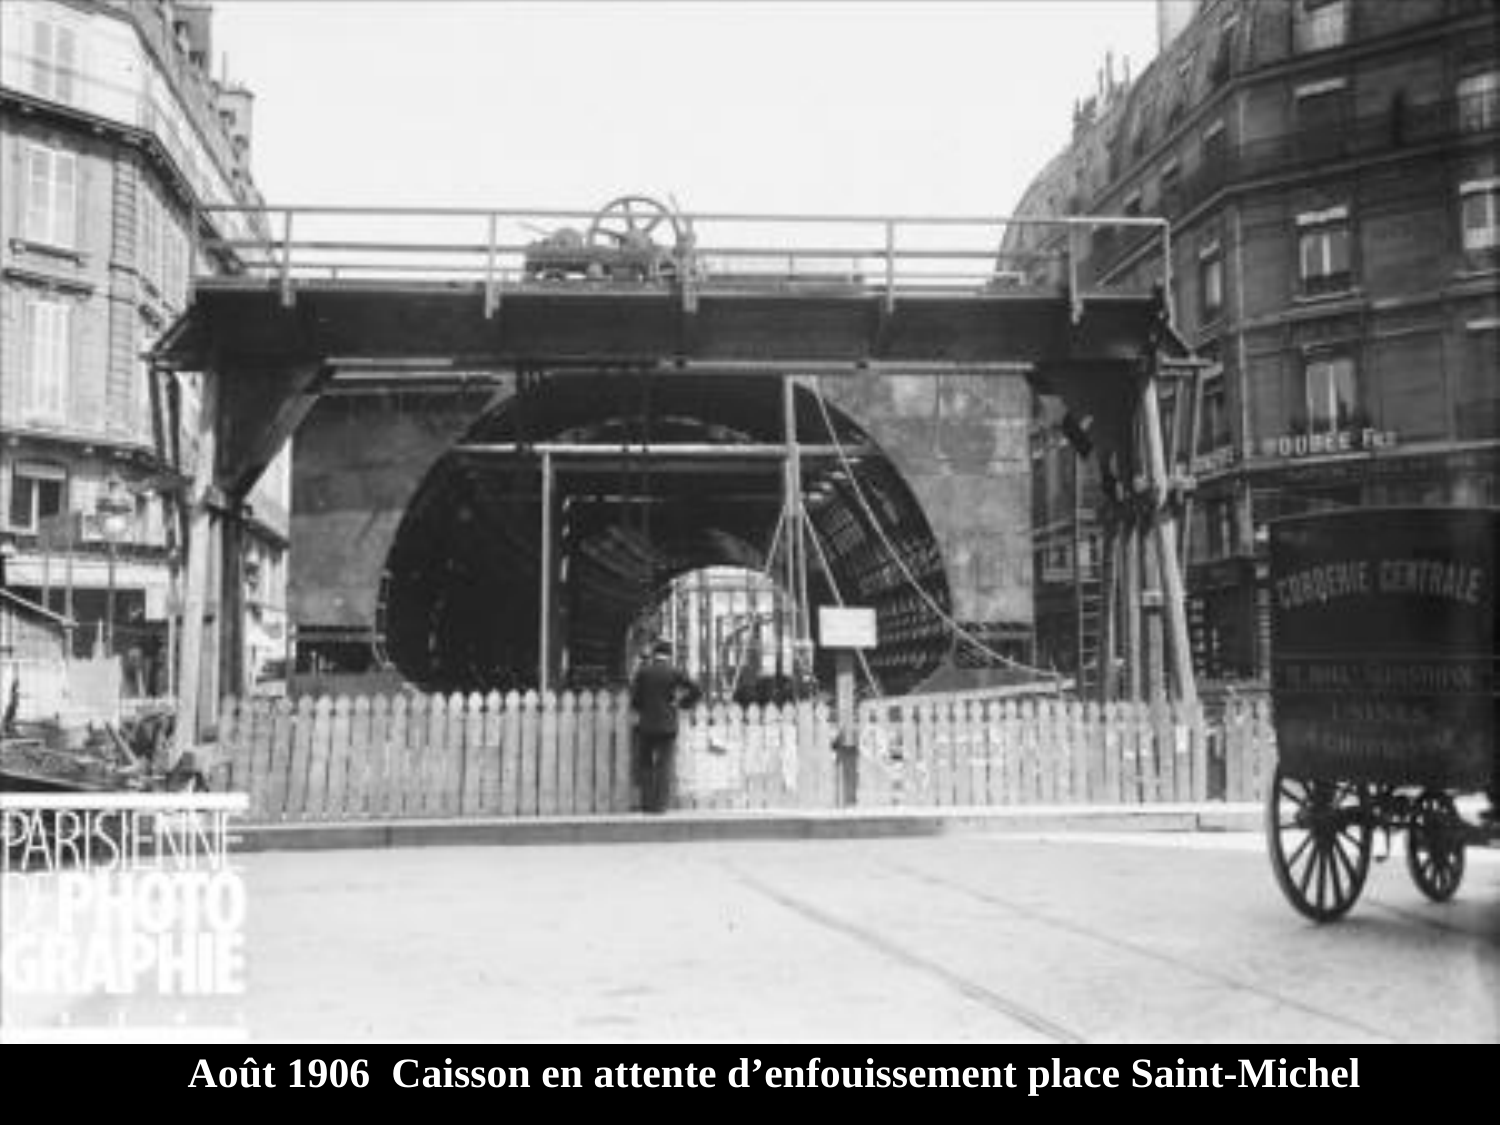

Août 1906 Caisson en attente d’enfouissement place Saint-Michel